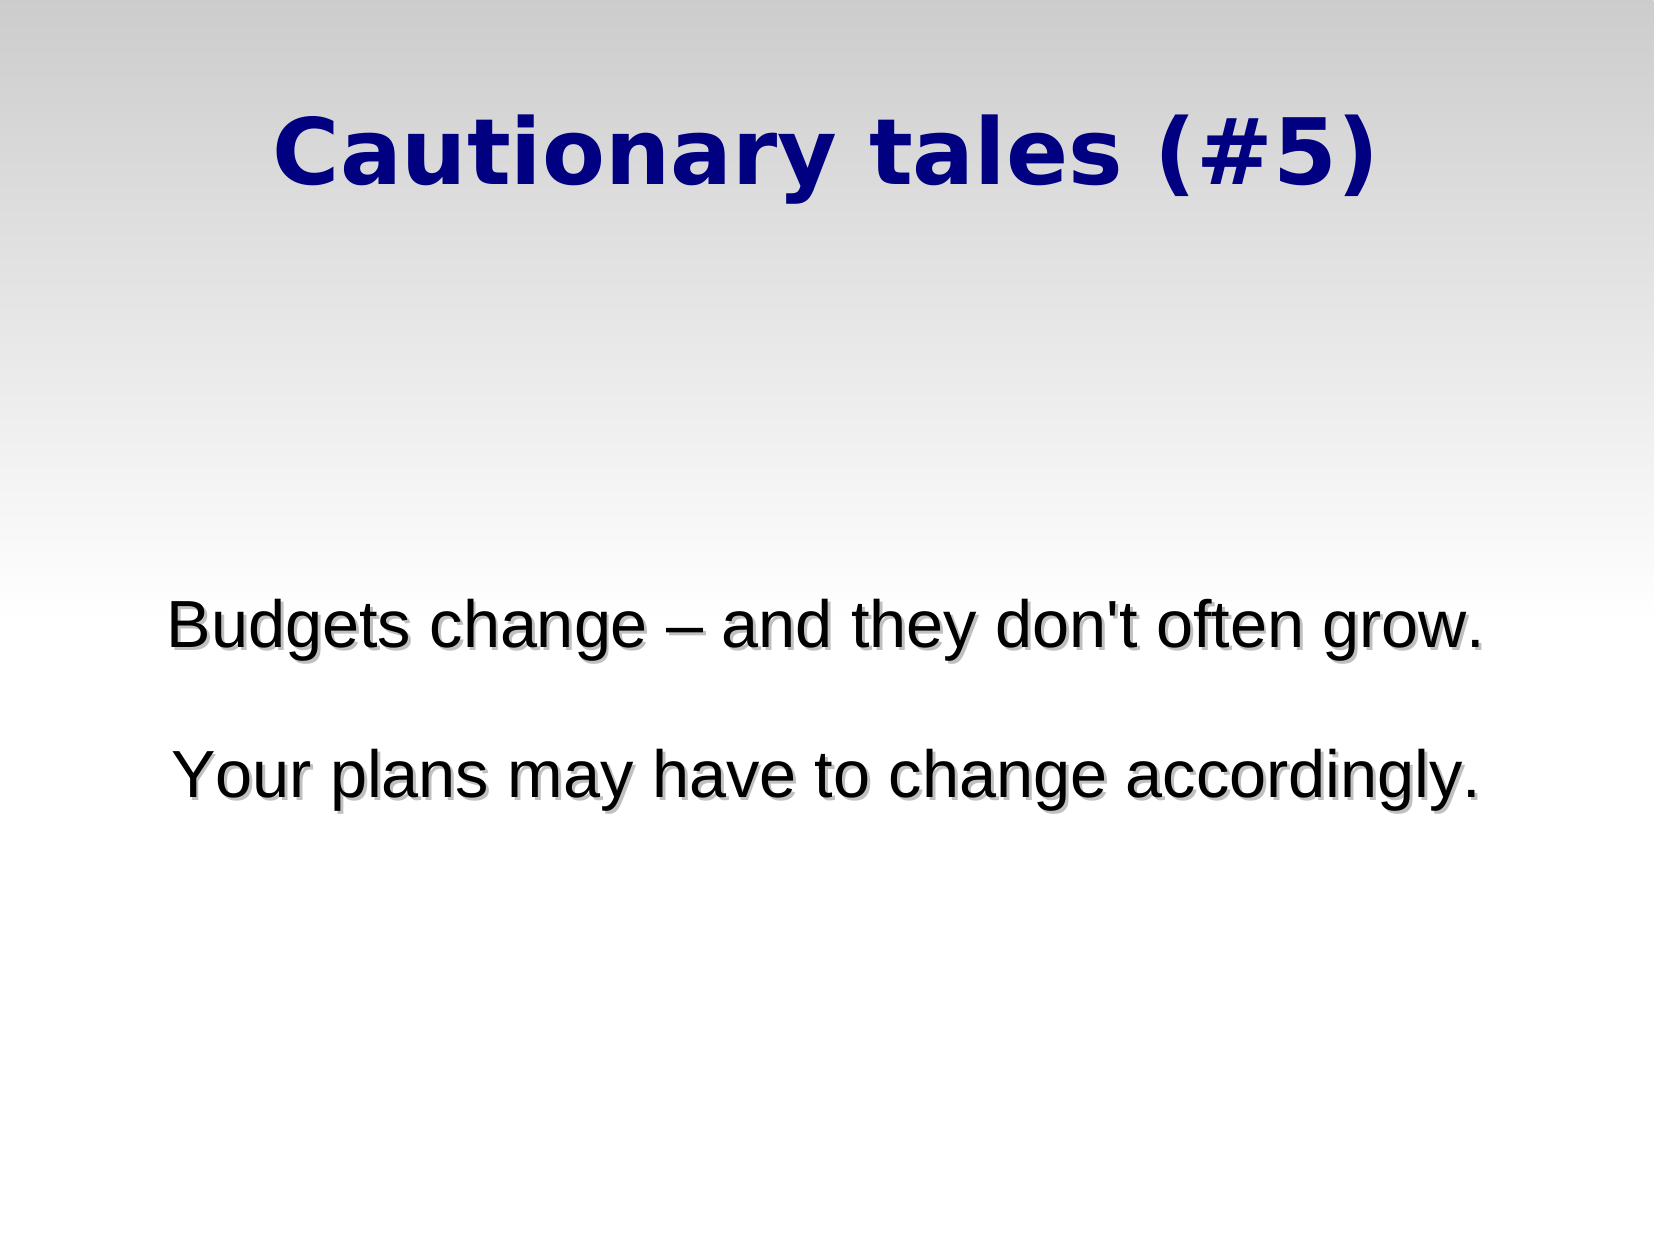

# Cautionary tales (#5)
Budgets change – and they don't often grow.
Your plans may have to change accordingly.